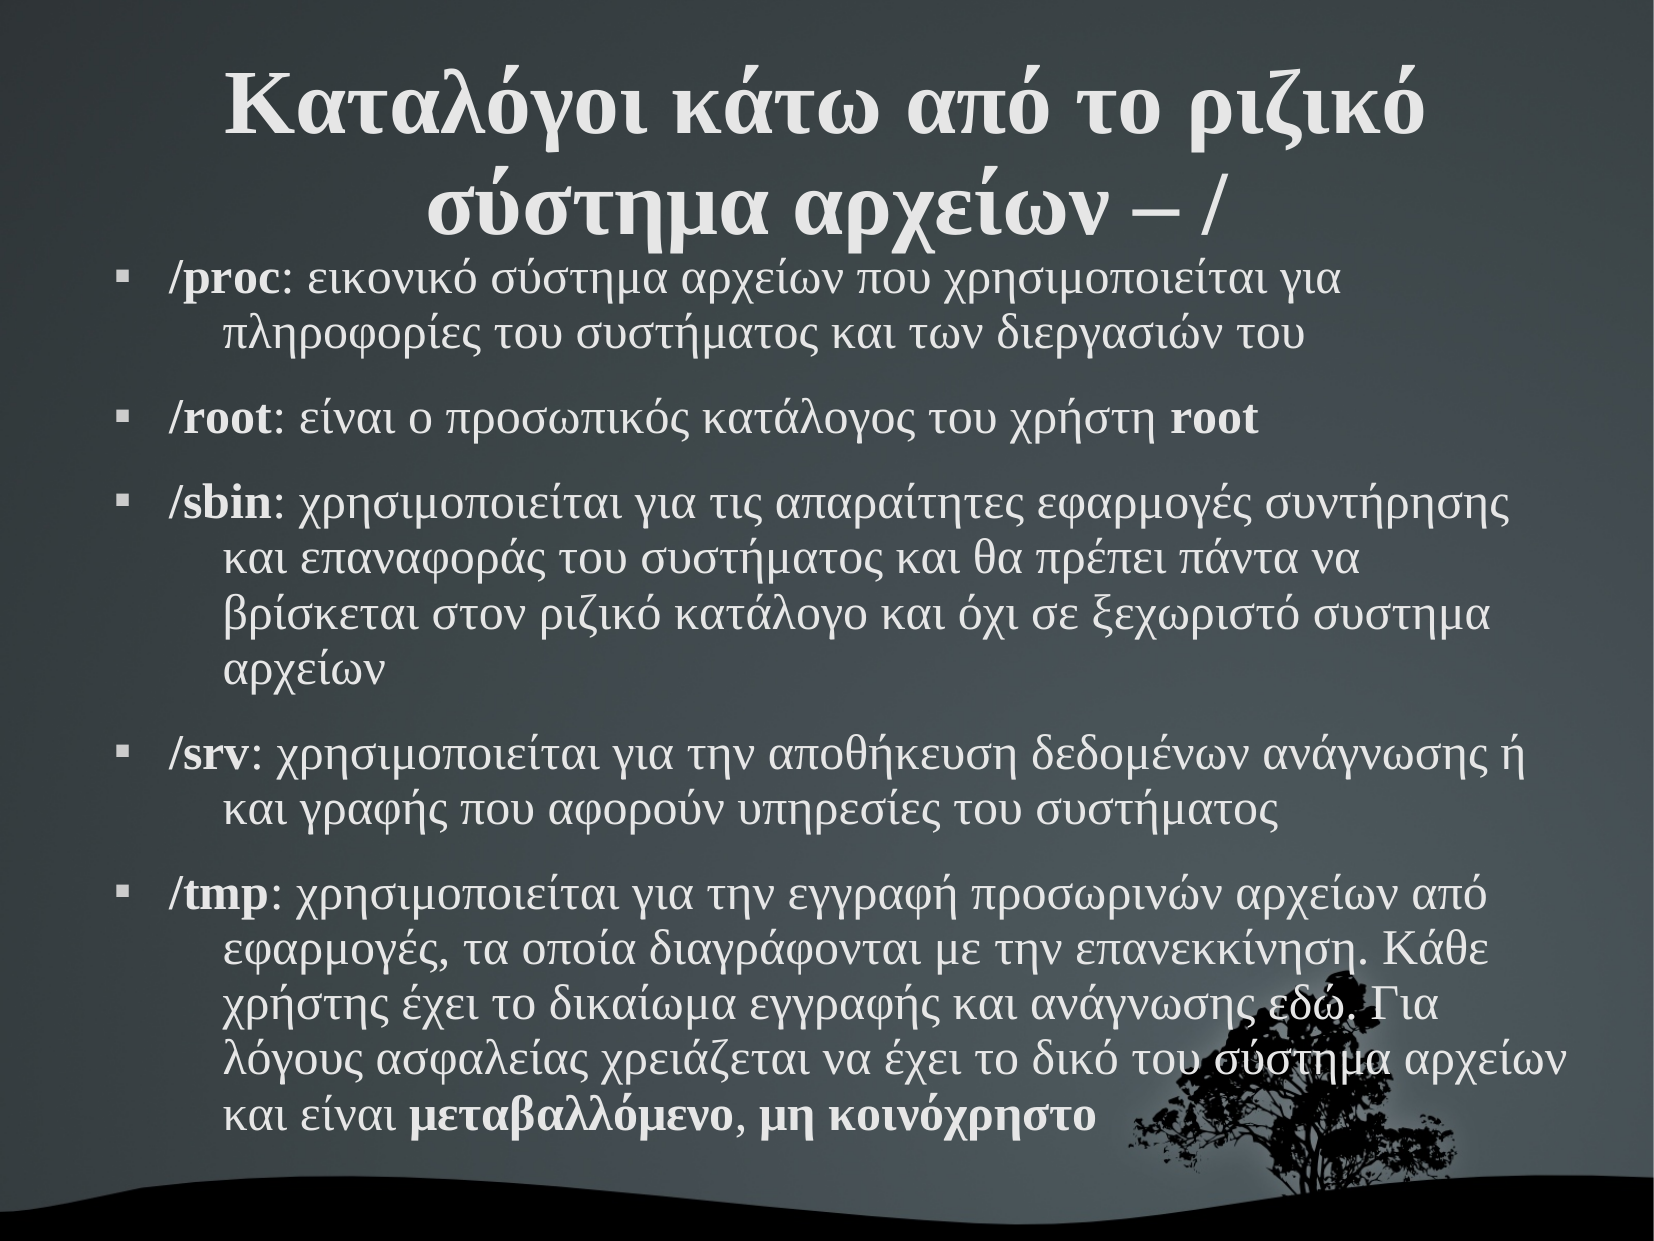

Καταλόγοι κάτω από το ριζικό σύστημα αρχείων – /
# /proc: εικονικό σύστημα αρχείων που χρησιμοποιείται για πληροφορίες του συστήματος και των διεργασιών του
/root: είναι ο προσωπικός κατάλογος του χρήστη root
/sbin: χρησιμοποιείται για τις απαραίτητες εφαρμογές συντήρησης και επαναφοράς του συστήματος και θα πρέπει πάντα να βρίσκεται στον ριζικό κατάλογο και όχι σε ξεχωριστό συστημα αρχείων
/srv: χρησιμοποιείται για την αποθήκευση δεδομένων ανάγνωσης ή και γραφής που αφορούν υπηρεσίες του συστήματος
/tmp: χρησιμοποιείται για την εγγραφή προσωρινών αρχείων από εφαρμογές, τα οποία διαγράφονται με την επανεκκίνηση. Κάθε χρήστης έχει το δικαίωμα εγγραφής και ανάγνωσης εδώ. Για λόγους ασφαλείας χρειάζεται να έχει το δικό του σύστημα αρχείων και είναι μεταβαλλόμενο, μη κοινόχρηστο